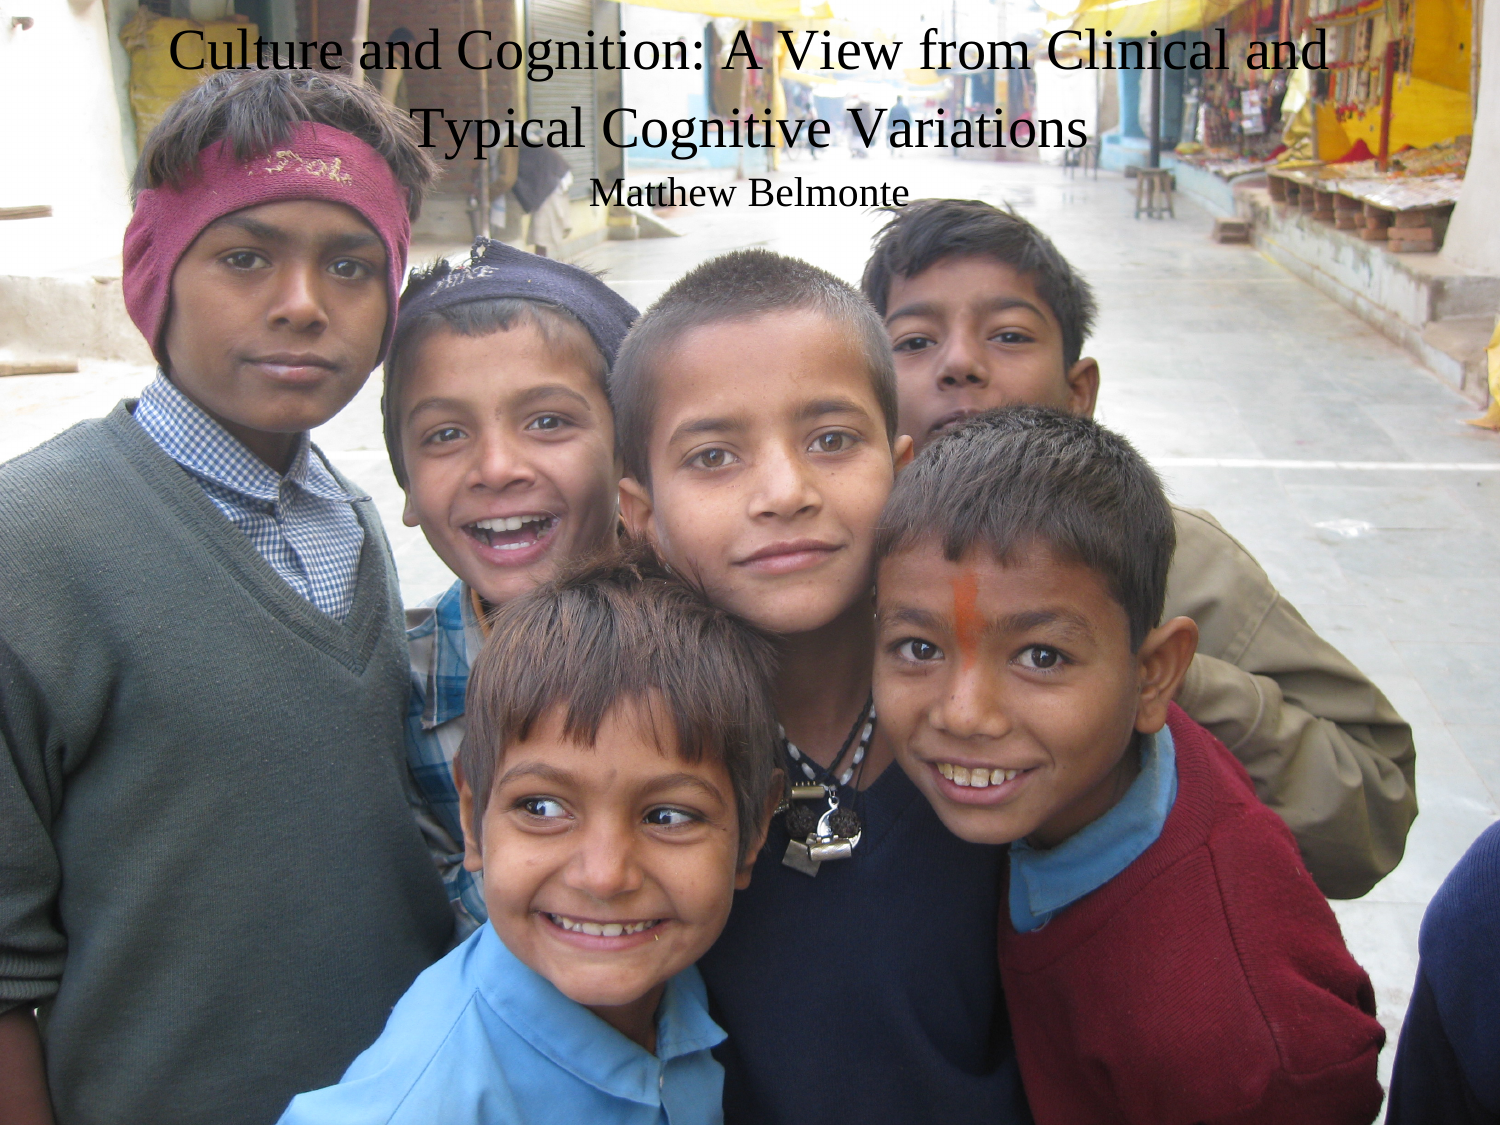

# Culture and Cognition: A View from Clinical and Typical Cognitive Variations Matthew Belmonte